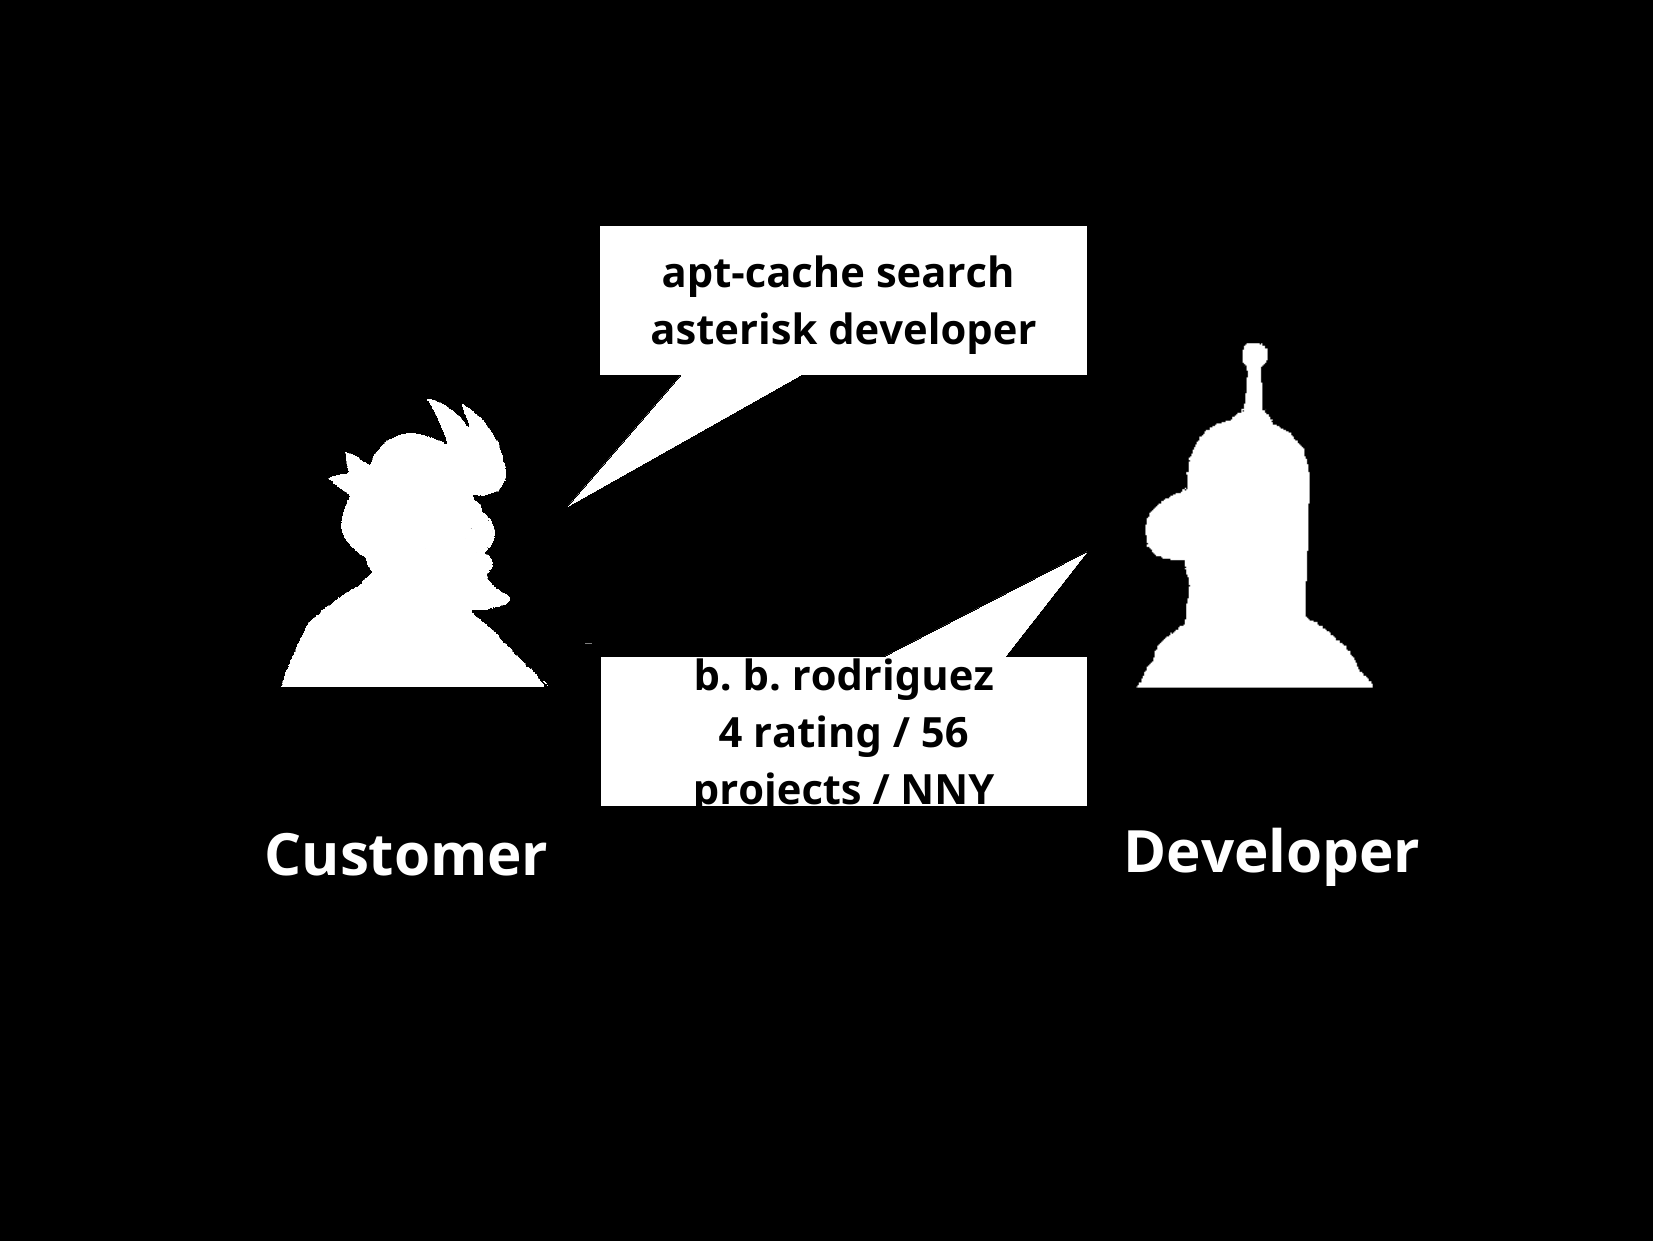

apt-cache search
asterisk developer
b. b. rodriguez
4 rating / 56 projects / NNY
Developer
Customer